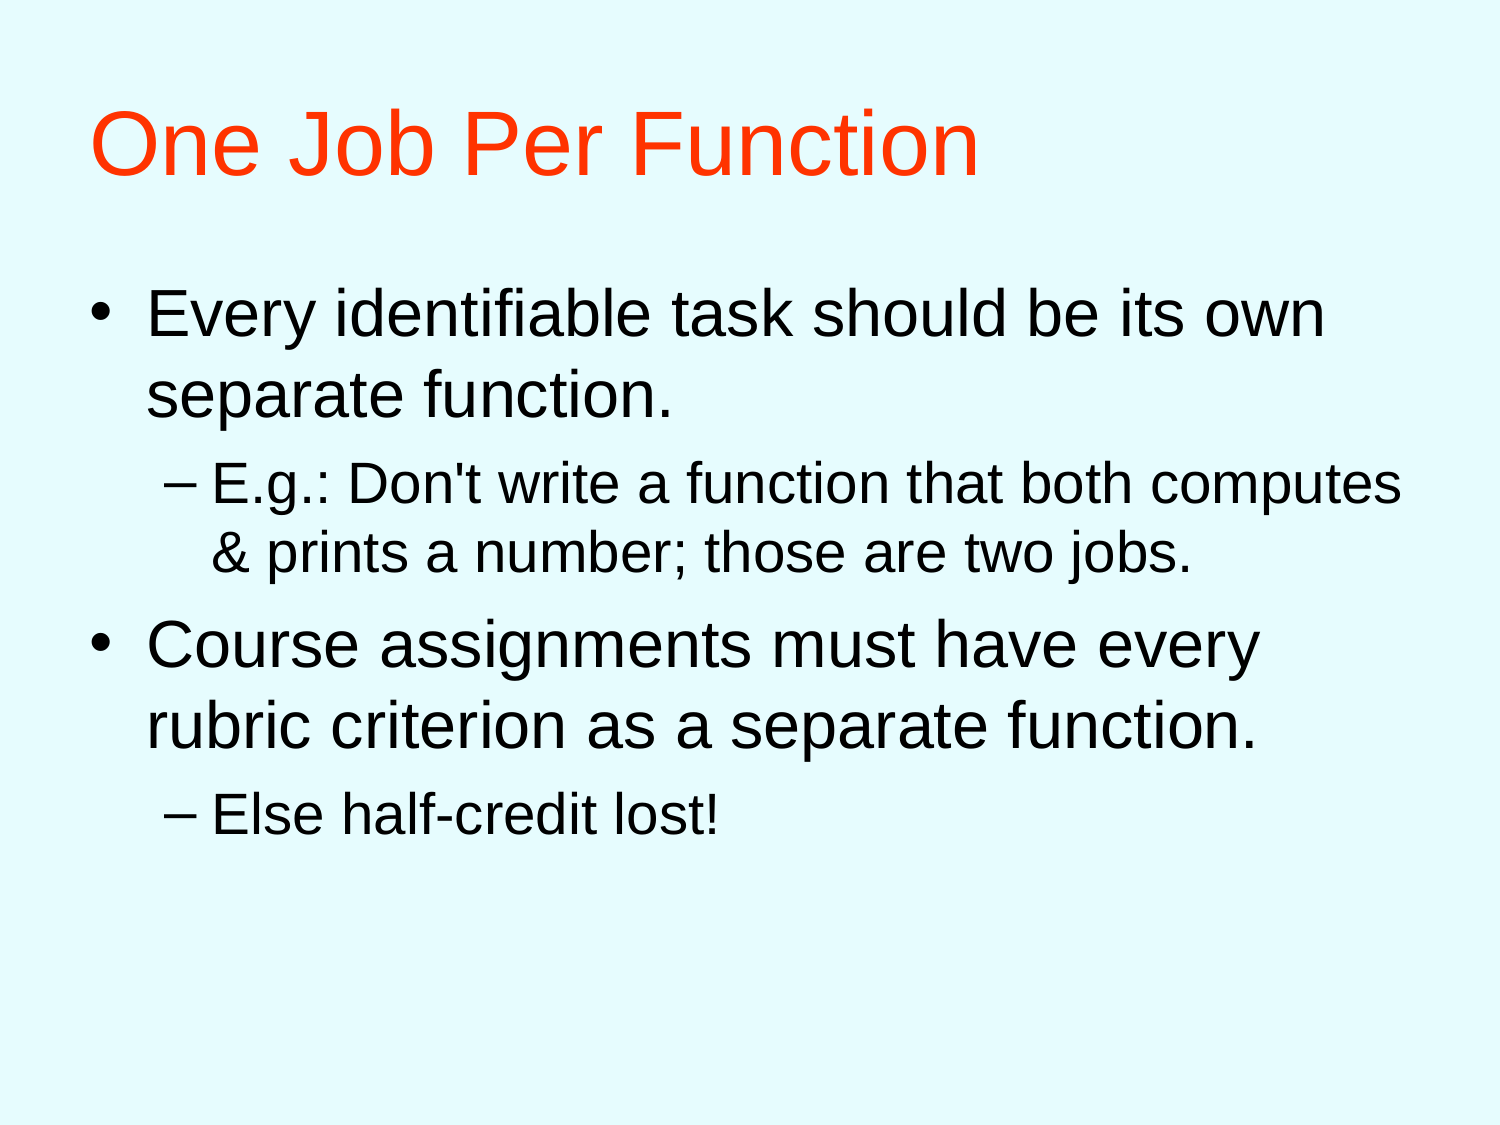

# One Job Per Function
Every identifiable task should be its own separate function.
E.g.: Don't write a function that both computes & prints a number; those are two jobs.
Course assignments must have every rubric criterion as a separate function.
Else half-credit lost!